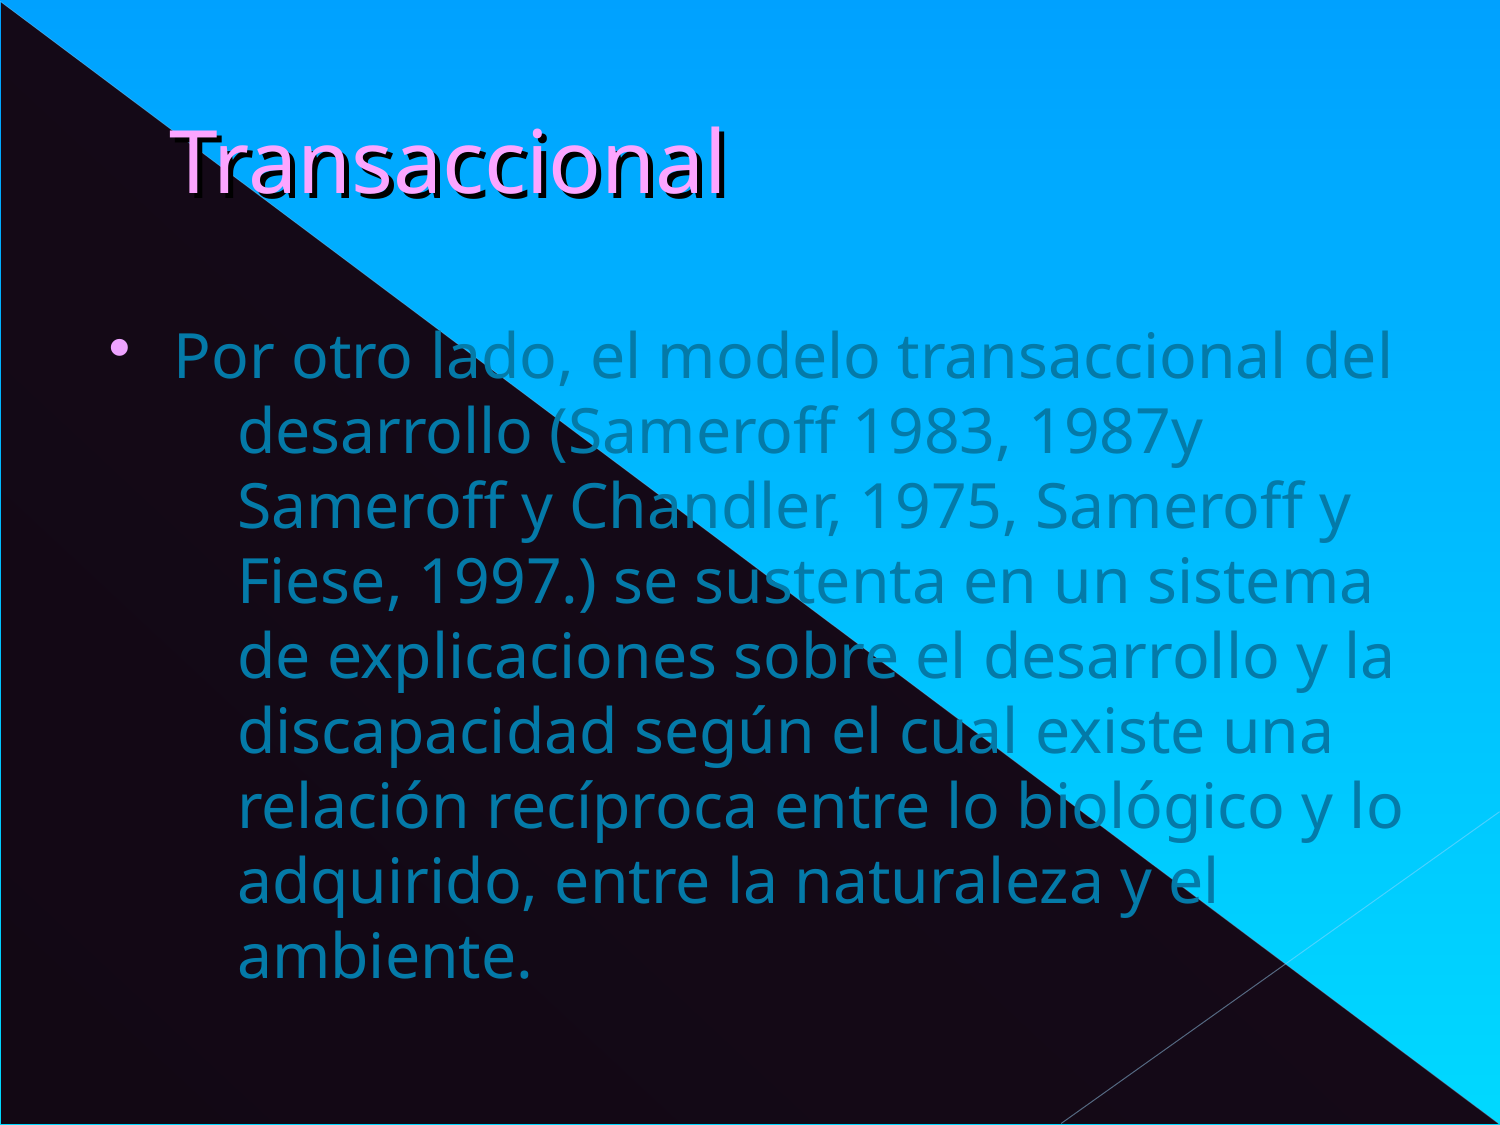

# Transaccional
Por otro lado, el modelo transaccional del desarrollo (Sameroff 1983, 1987y Sameroff y Chandler, 1975, Sameroff y Fiese, 1997.) se sustenta en un sistema de explicaciones sobre el desarrollo y la discapacidad según el cual existe una relación recíproca entre lo biológico y lo adquirido, entre la naturaleza y el ambiente.